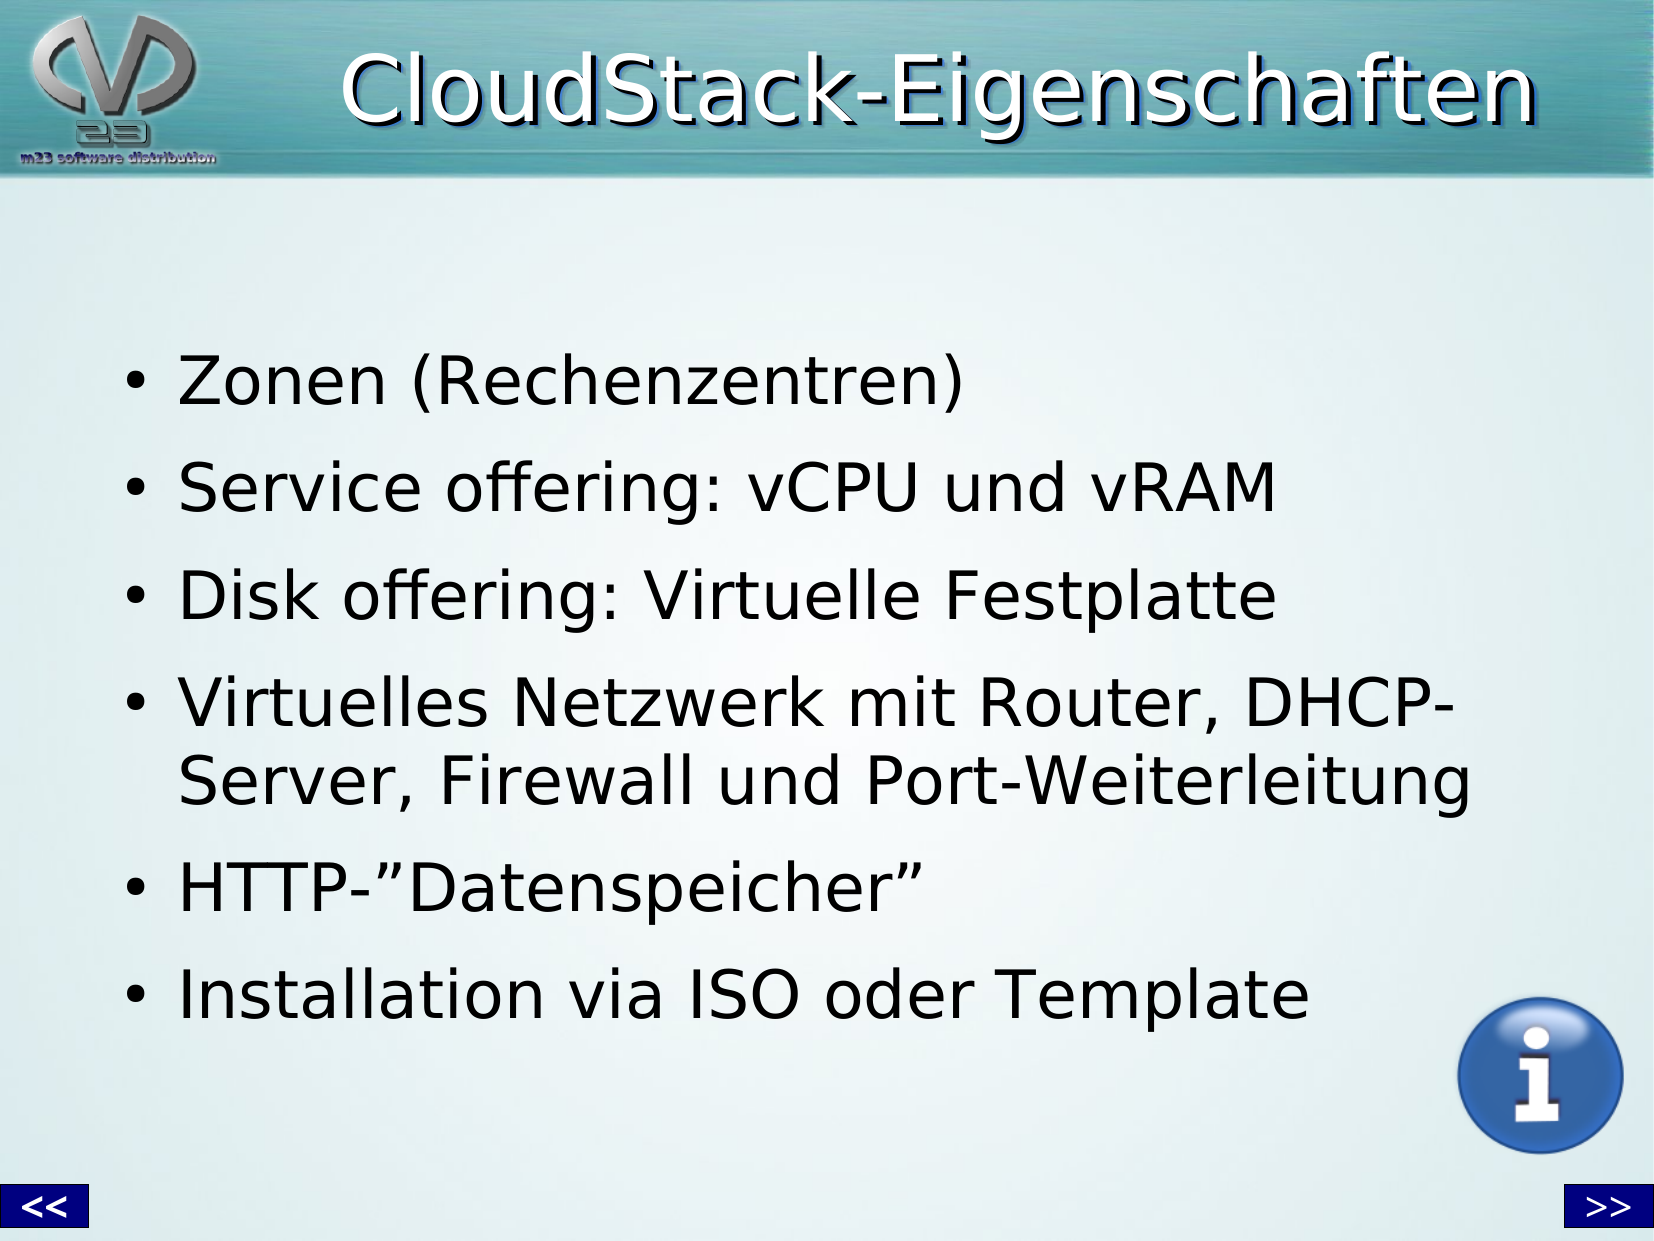

# CloudStack-Eigenschaften
Zonen (Rechenzentren)
Service offering: vCPU und vRAM
Disk offering: Virtuelle Festplatte
Virtuelles Netzwerk mit Router, DHCP-Server, Firewall und Port-Weiterleitung
HTTP-”Datenspeicher”
Installation via ISO oder Template